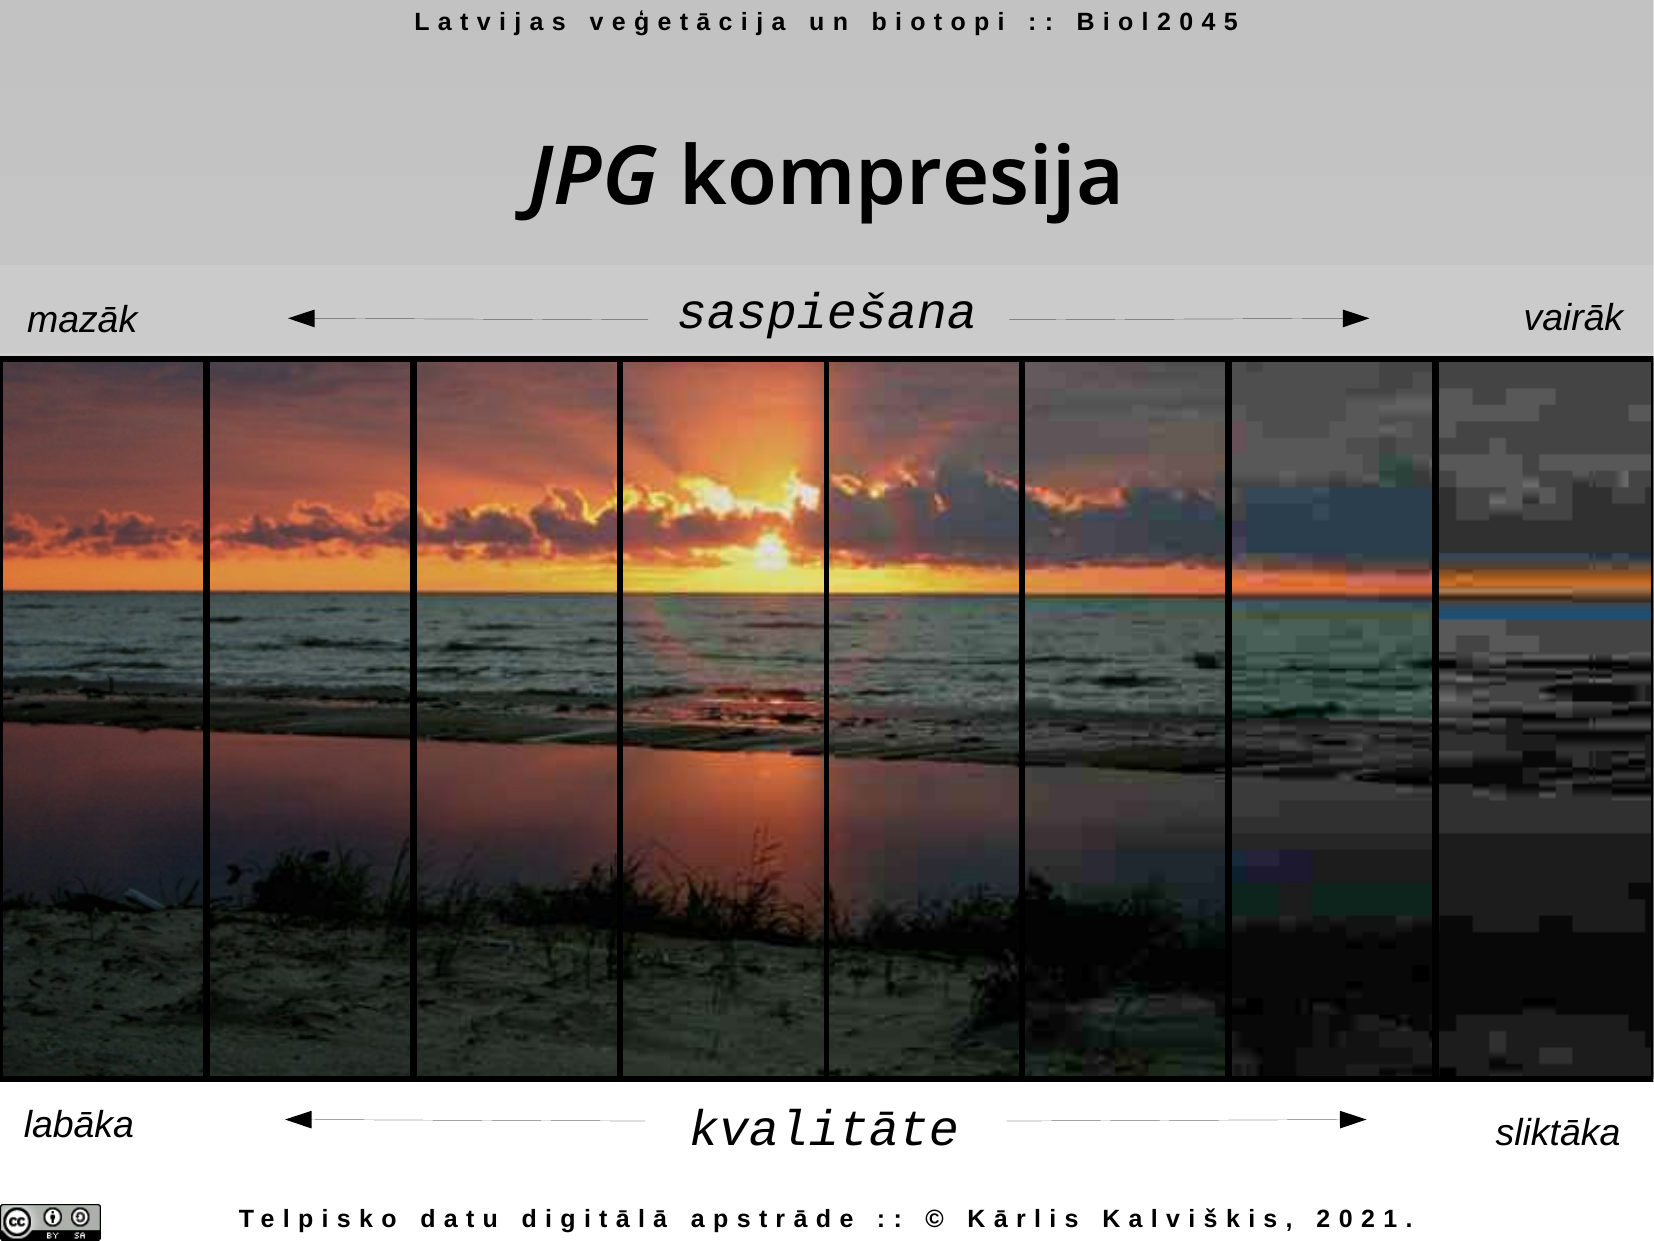

# JPG kompresija
saspiešana
vairāk
mazāk
labāka
kvalitāte
sliktāka